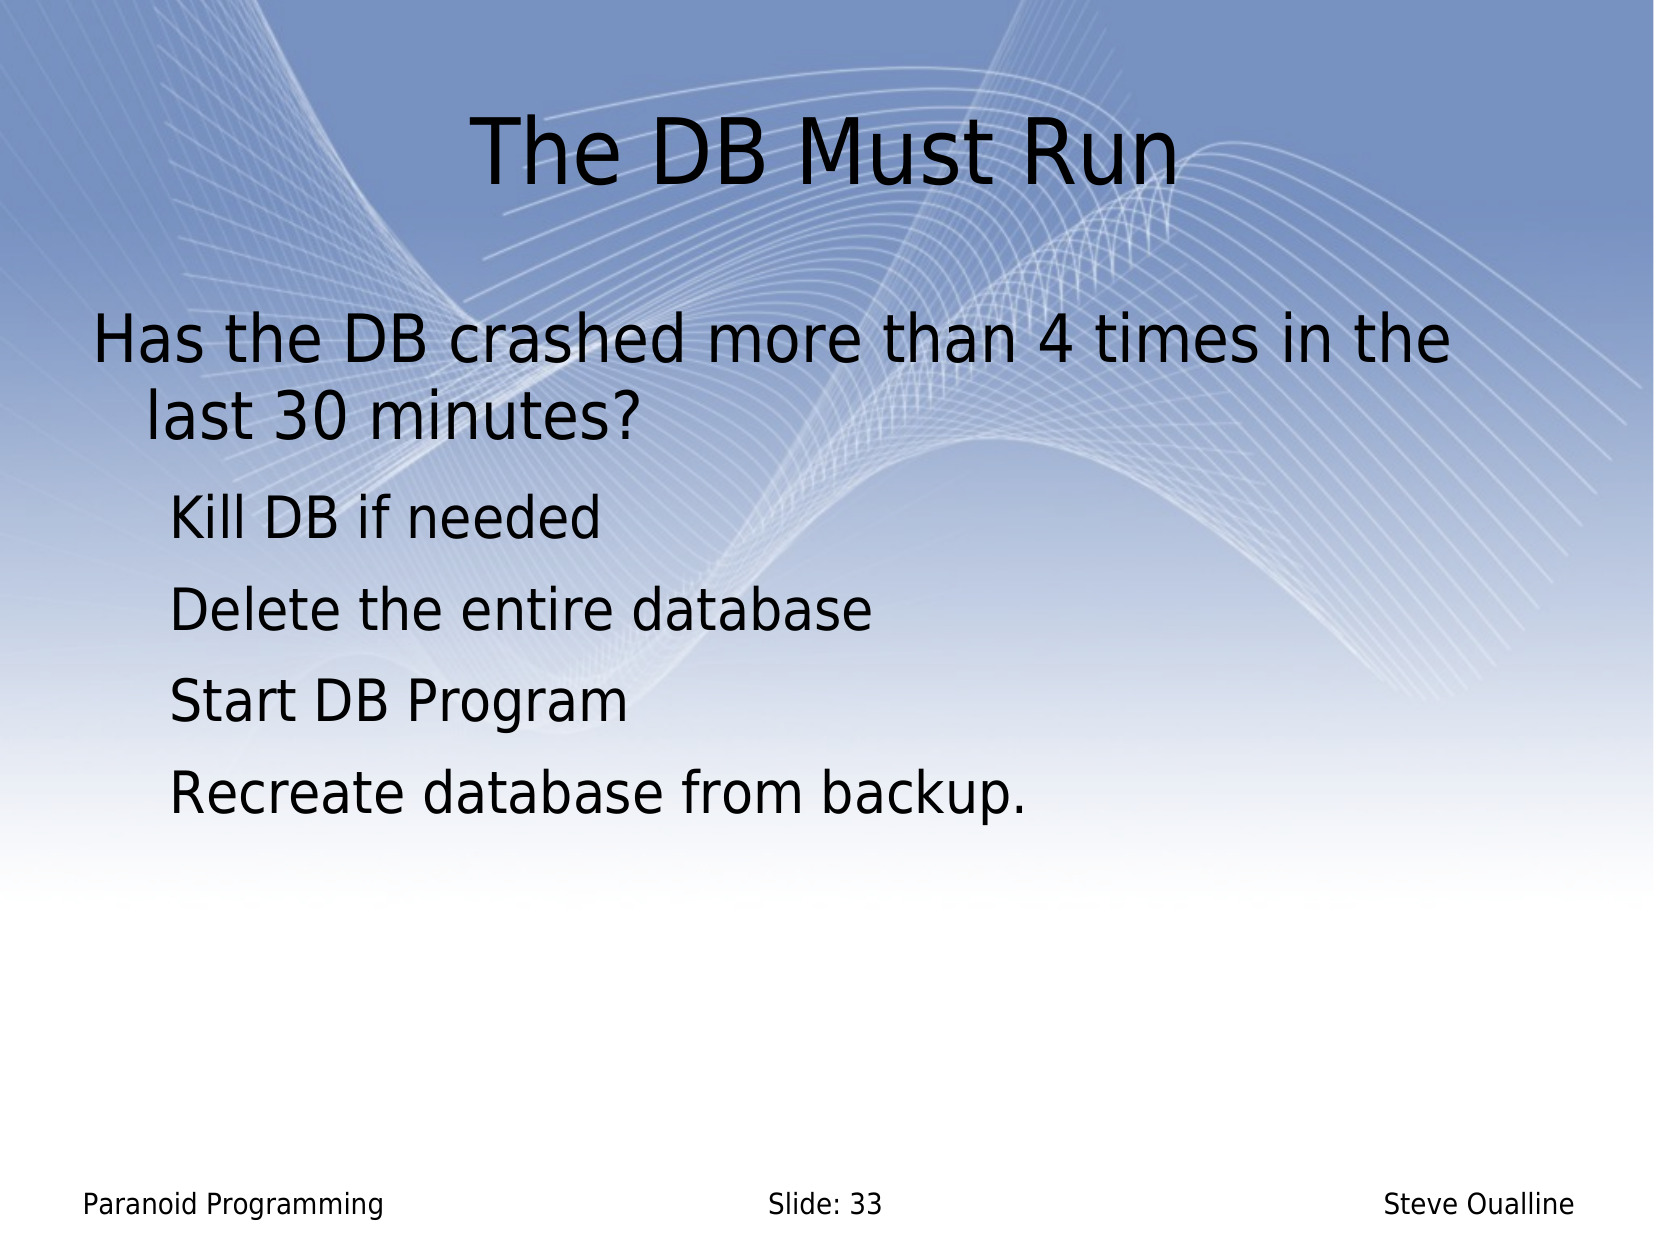

# The DB Must Run
Has the DB crashed more than 4 times in the last 30 minutes?
Kill DB if needed
Delete the entire database
Start DB Program
Recreate database from backup.
Paranoid Programming
Steve Oualline
33